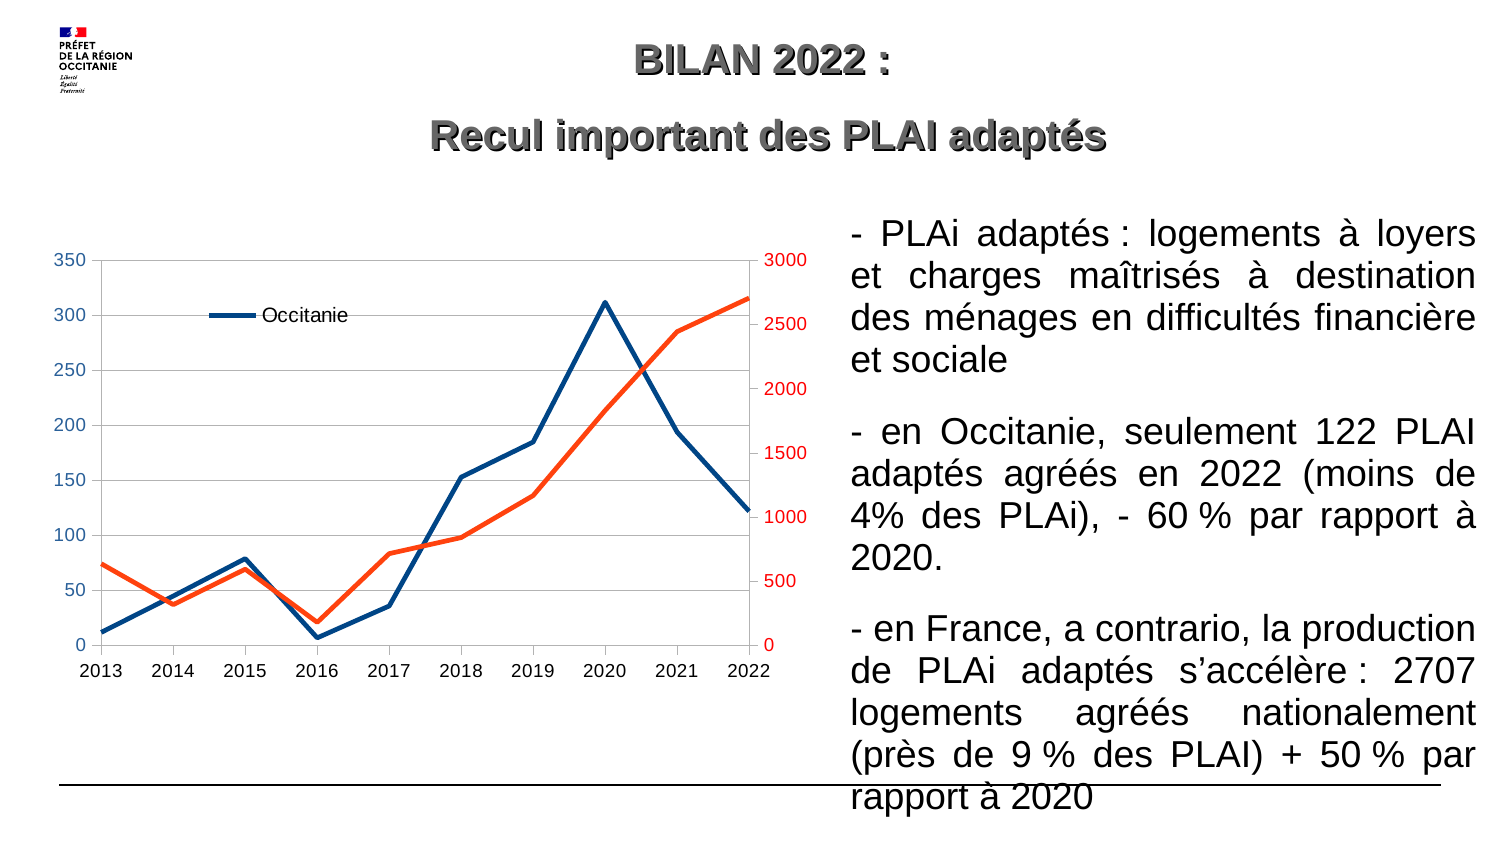

# BILAN 2022 :
Recul important des PLAI adaptés
- PLAi adaptés : logements à loyers et charges maîtrisés à destination des ménages en difficultés financière et sociale
- en Occitanie, seulement 122 PLAI adaptés agréés en 2022 (moins de 4% des PLAi), - 60 % par rapport à 2020.
- en France, a contrario, la production de PLAi adaptés s’accélère : 2707 logements agréés nationalement (près de 9 % des PLAI) + 50 % par rapport à 2020
### Chart
| Category | Occitanie | France métropolitaine |
|---|---|---|
| 2013 | 12.0 | 637.0 |
| 2014 | 45.0 | 319.0 |
| 2015 | 79.0 | 595.0 |
| 2016 | 7.0 | 181.0 |
| 2017 | 36.0 | 716.0 |
| 2018 | 153.0 | 841.0 |
| 2019 | 185.0 | 1168.0 |
| 2020 | 312.0 | 1831.0 |
| 2021 | 194.0 | 2445.0 |
| 2022 | 122.0 | 2707.0 |